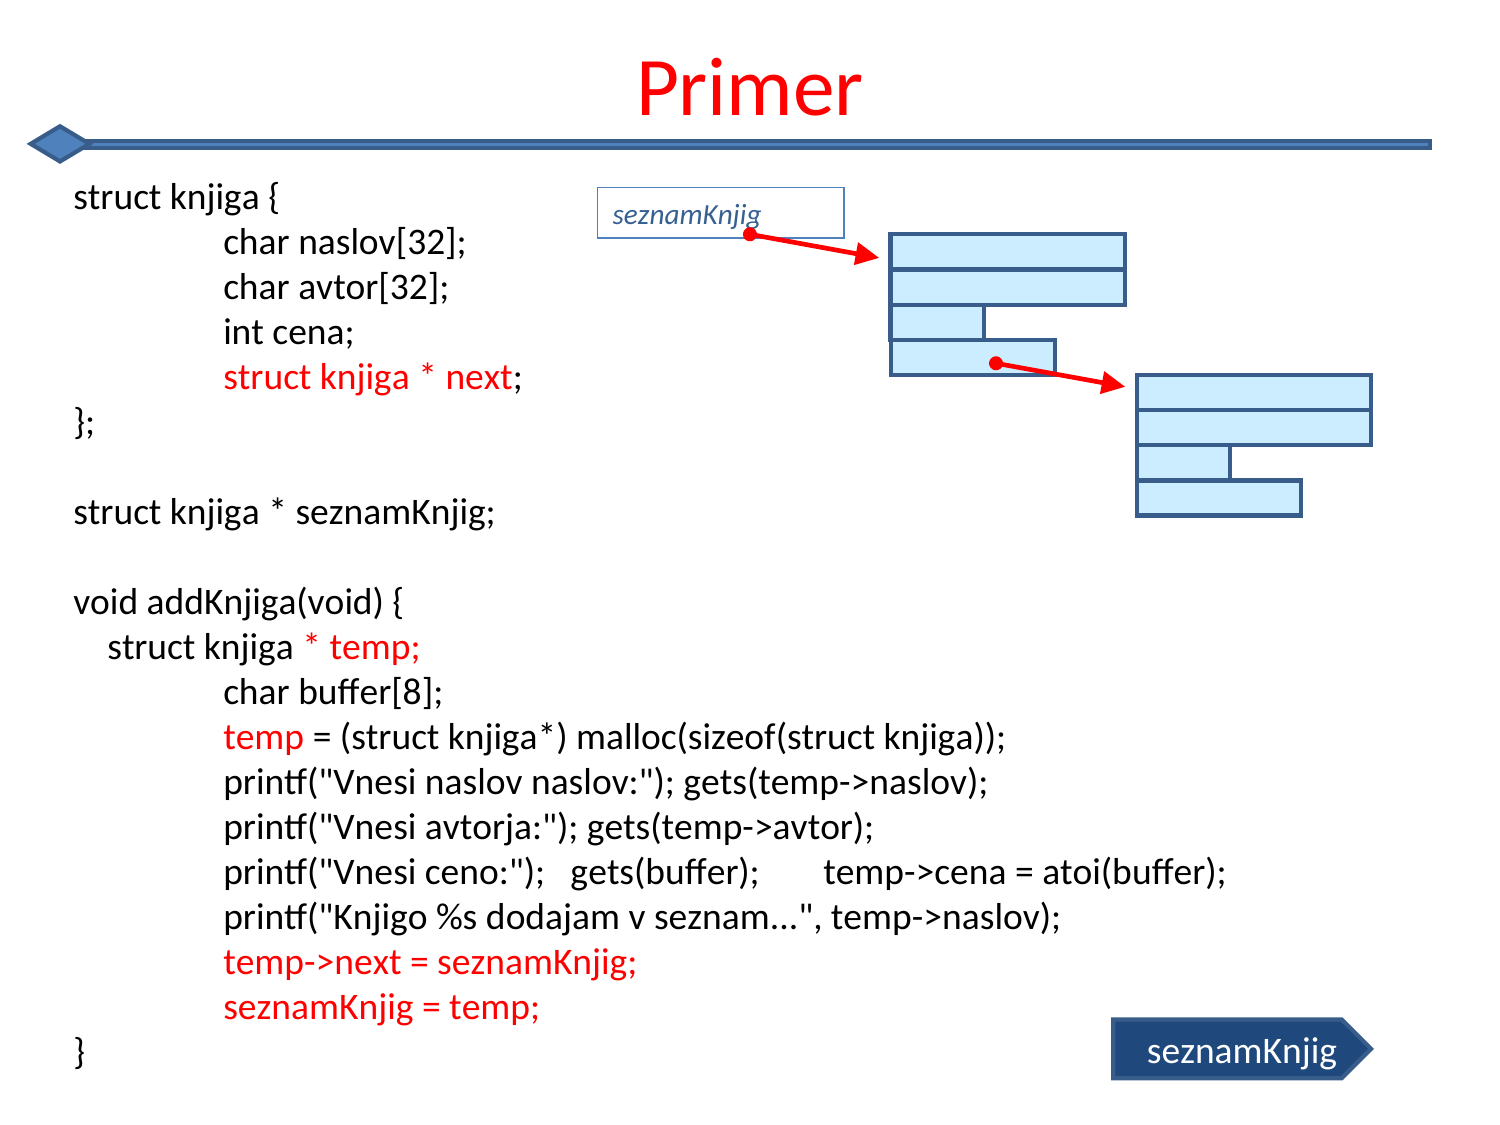

# Primer
struct knjiga {
	char naslov[32];
	char avtor[32];
	int cena;
	struct knjiga * next;
};
struct knjiga * seznamKnjig;
void addKnjiga(void) {
 struct knjiga * temp;
	char buffer[8];
	temp = (struct knjiga*) malloc(sizeof(struct knjiga));
	printf("Vnesi naslov naslov:"); gets(temp->naslov);
	printf("Vnesi avtorja:"); gets(temp->avtor);
	printf("Vnesi ceno:"); gets(buffer); 	temp->cena = atoi(buffer);
	printf("Knjigo %s dodajam v seznam...", temp->naslov);
	temp->next = seznamKnjig;
	seznamKnjig = temp;
}
seznamKnjig
seznamKnjig